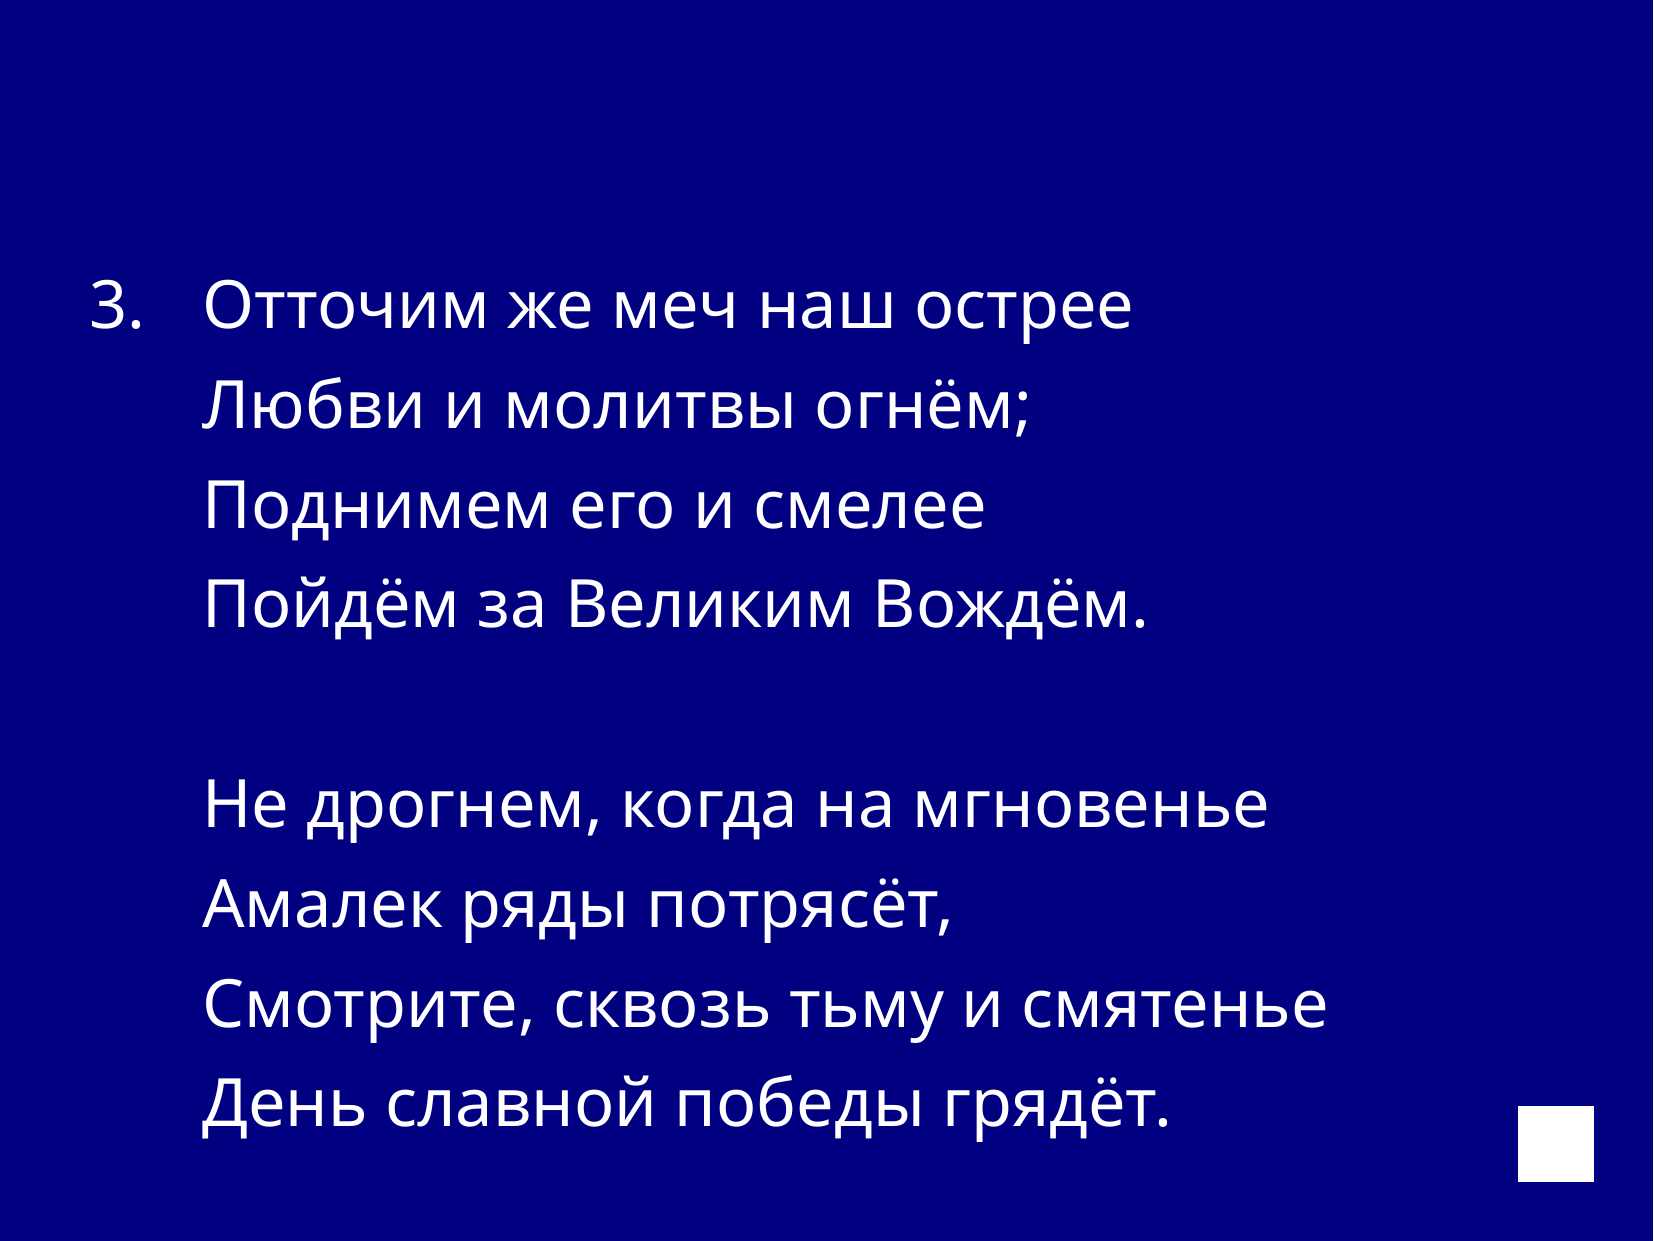

3.	Отточим же меч наш острее
	Любви и молитвы огнём;
	Поднимем его и смелее
	Пойдём за Великим Вождём.
	Не дрогнем, когда на мгновенье
	Амалек ряды потрясёт,
	Смотрите, сквозь тьму и смятенье
	День славной победы грядёт.